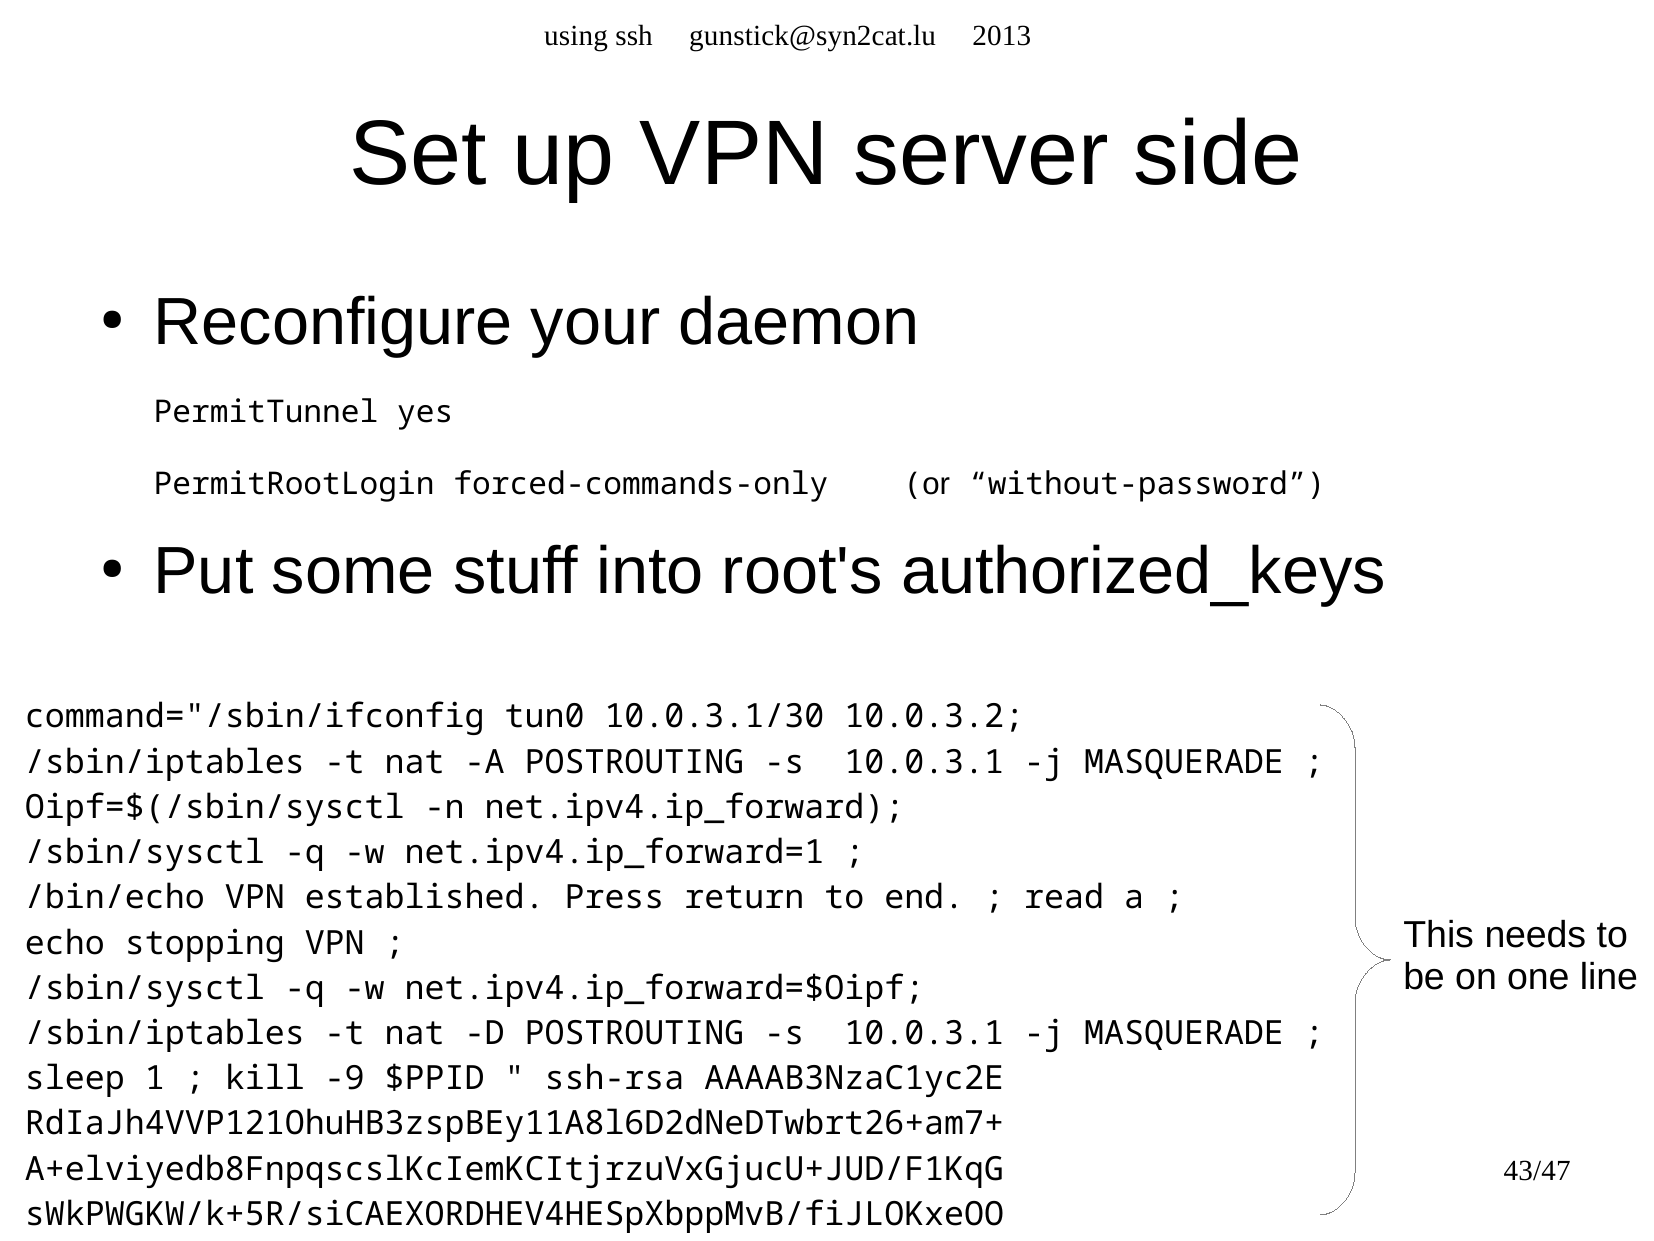

using ssh gunstick@syn2cat.lu 2013
# Set up VPN server side
Reconfigure your daemon
PermitTunnel yes
PermitRootLogin forced-commands-only (or “without-password”)
Put some stuff into root's authorized_keys
command="/sbin/ifconfig tun0 10.0.3.1/30 10.0.3.2;
/sbin/iptables -t nat -A POSTROUTING -s 10.0.3.1 -j MASQUERADE ;
Oipf=$(/sbin/sysctl -n net.ipv4.ip_forward);
/sbin/sysctl -q -w net.ipv4.ip_forward=1 ;
/bin/echo VPN established. Press return to end. ; read a ;
echo stopping VPN ;
/sbin/sysctl -q -w net.ipv4.ip_forward=$Oipf;
/sbin/iptables -t nat -D POSTROUTING -s 10.0.3.1 -j MASQUERADE ;
sleep 1 ; kill -9 $PPID " ssh-rsa AAAAB3NzaC1yc2E
RdIaJh4VVP121OhuHB3zspBEy11A8l6D2dNeDTwbrt26+am7+
A+elviyedb8FnpqscslKcIemKCItjrzuVxGjucU+JUD/F1KqG
sWkPWGKW/k+5R/siCAEXORDHEV4HESpXbppMvB/fiJLOKxeOO
iM99KnL0a6NyMSYeGvsCTNIK6jHx5HKnMGswD9oqq9X1AQnfC
8FnpqscslKJFT root@host1
This needs to
be on one line
43